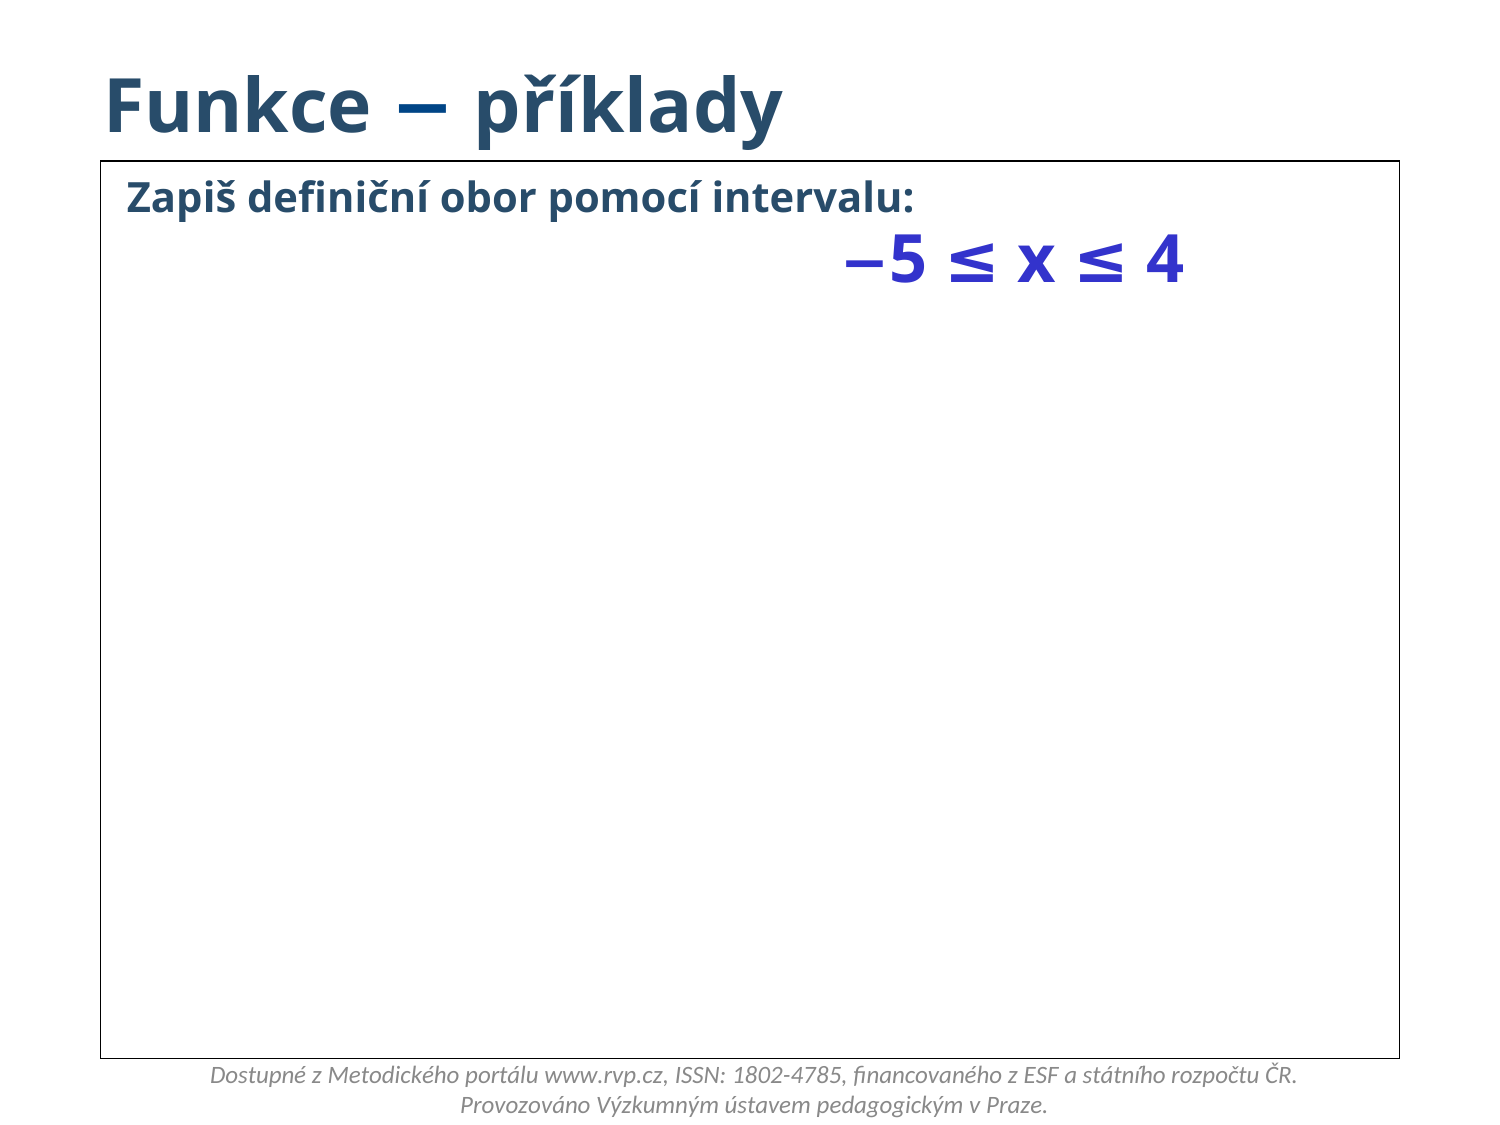

# Funkce − příklady
Zapiš definiční obor pomocí intervalu:
−5 ≤ x ≤ 4